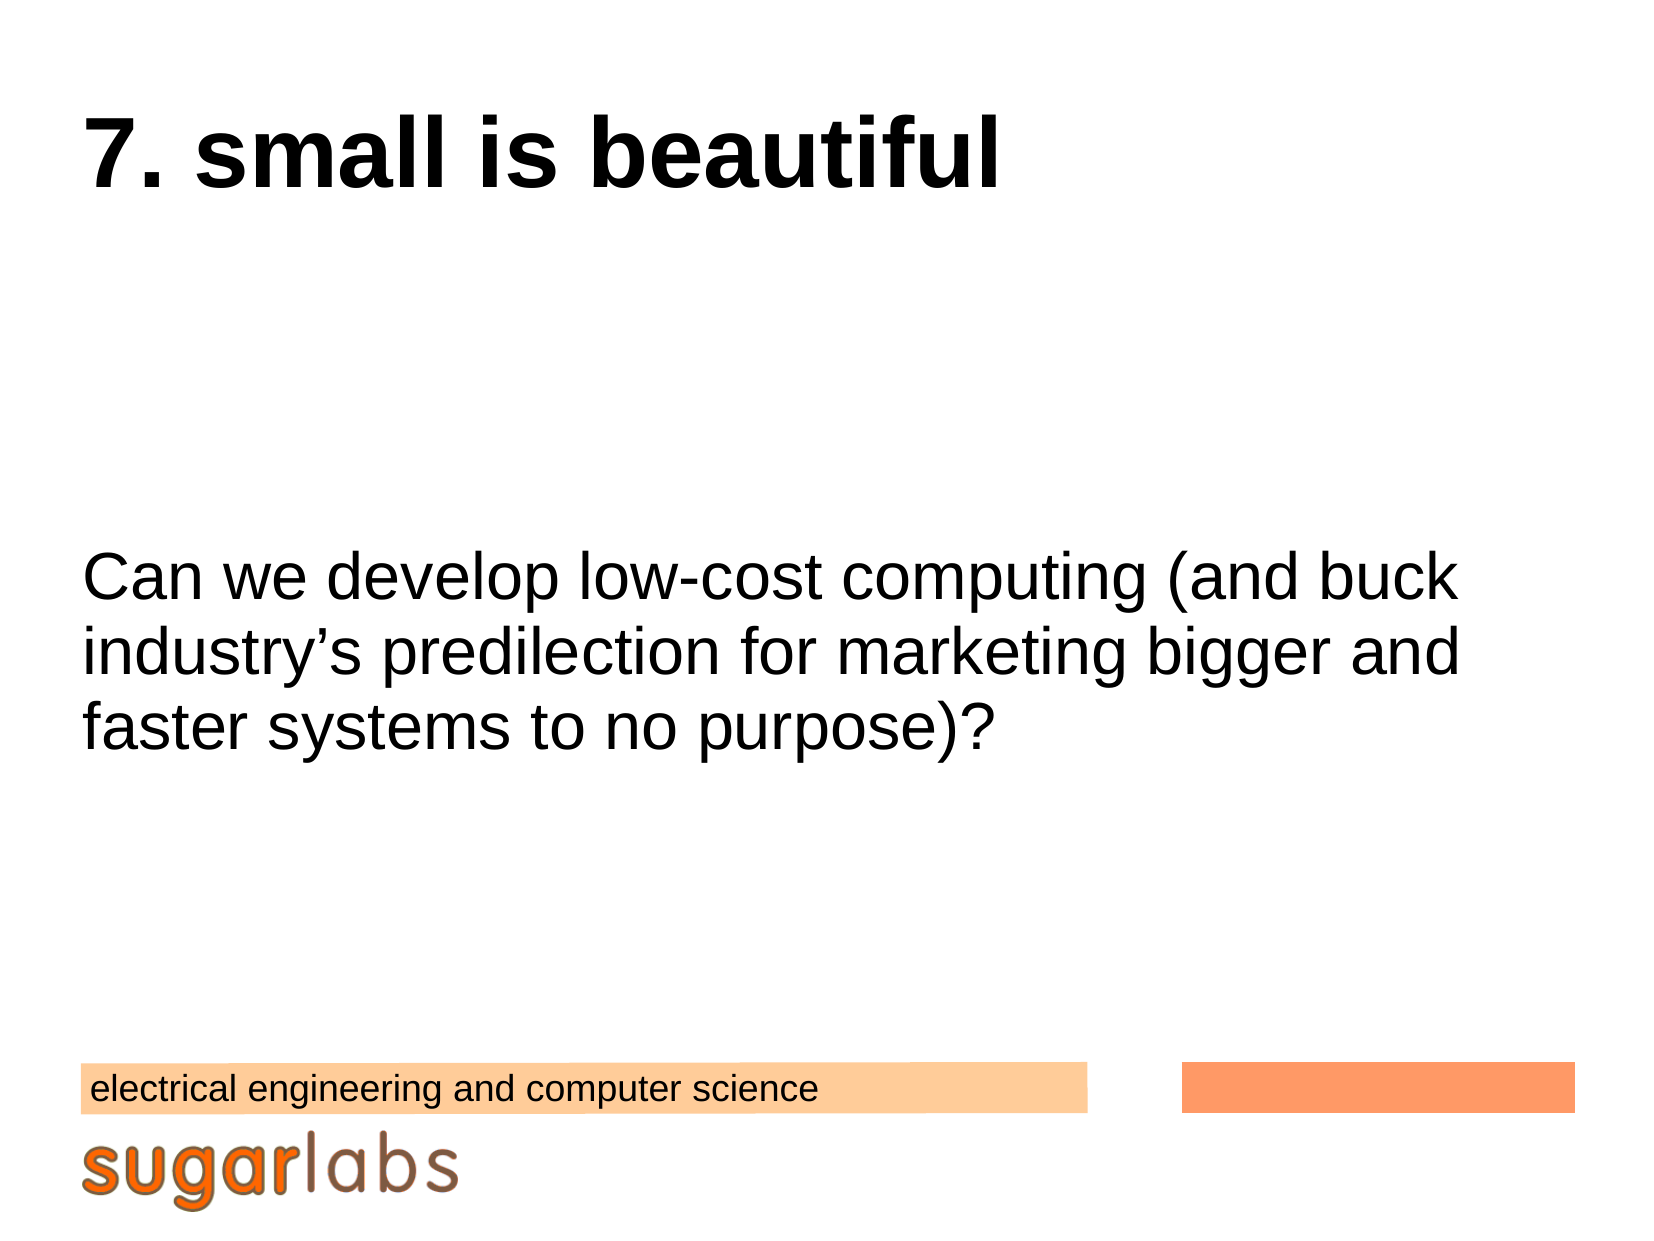

# 7. small is beautiful
Can we develop low-cost computing (and buck industry’s predilection for marketing bigger and faster systems to no purpose)?
electrical engineering and computer science